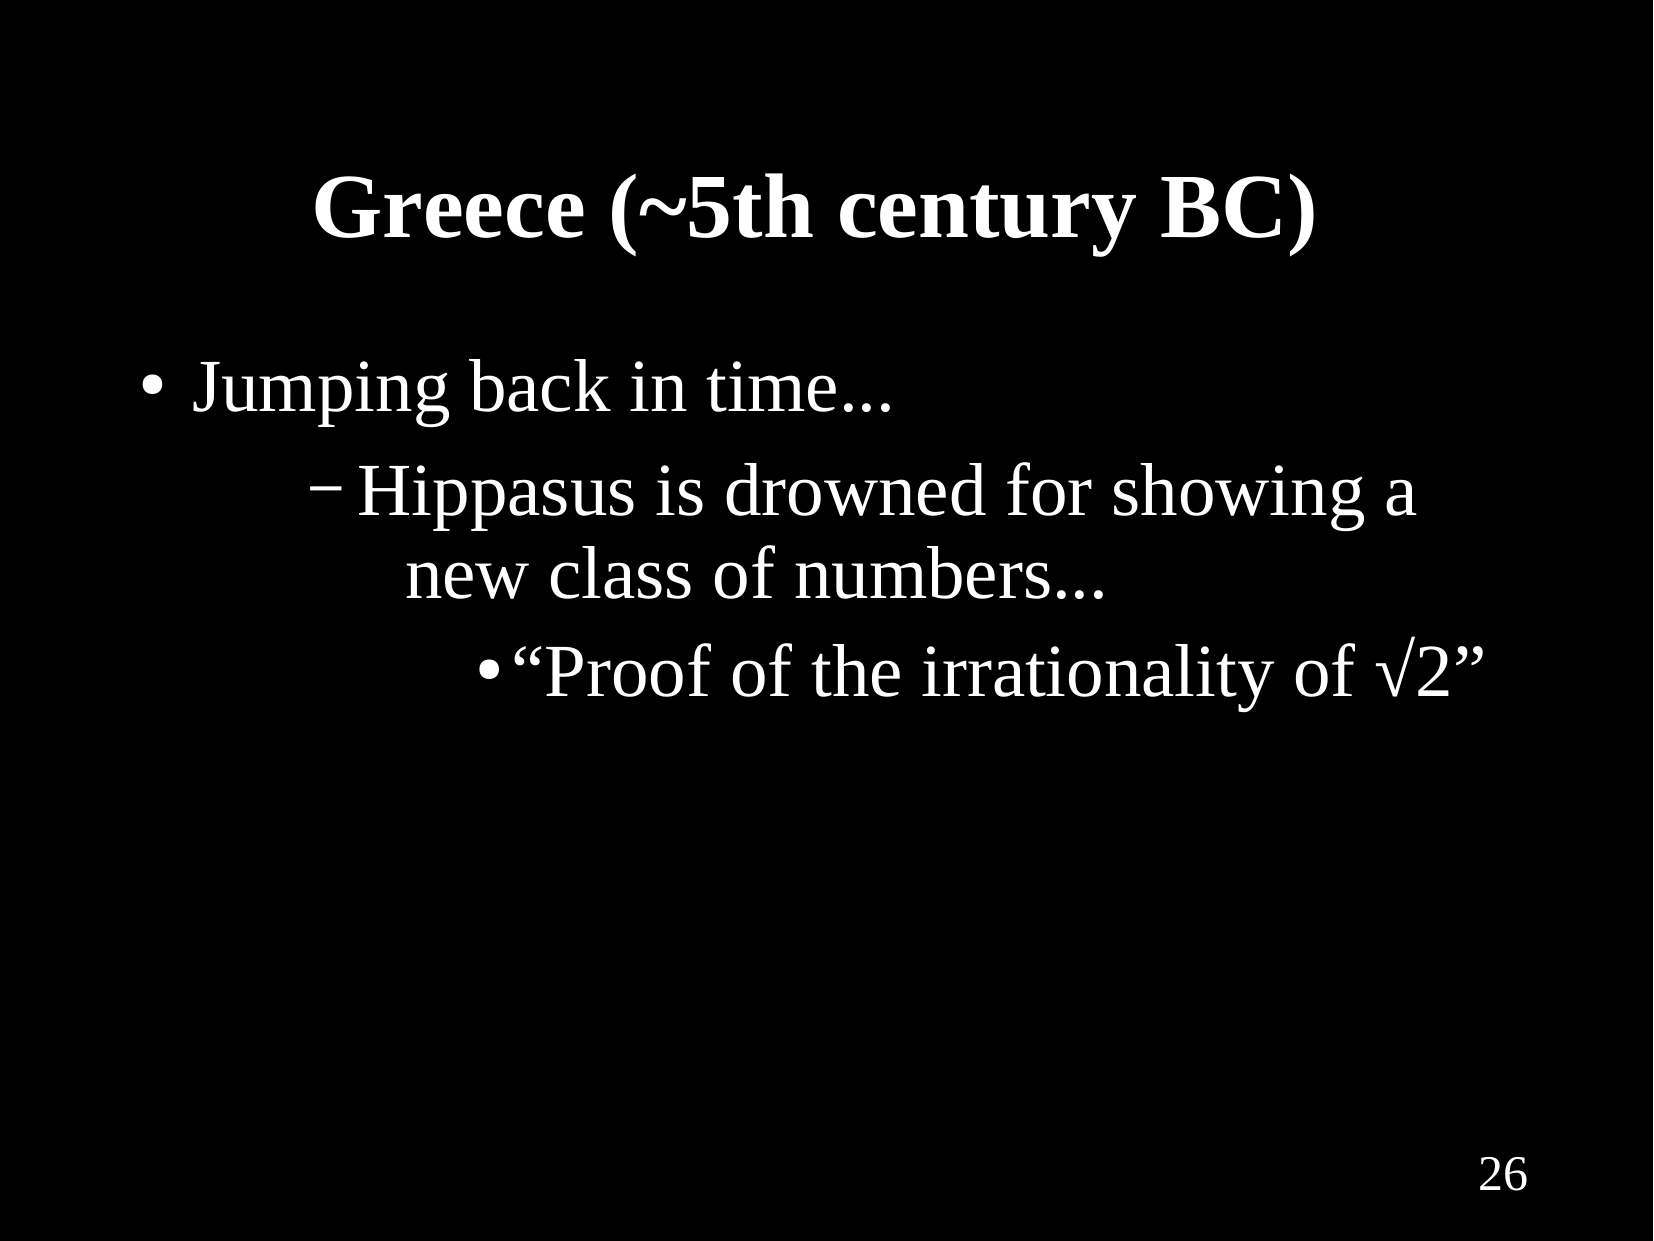

# Greece (~5th century BC)
Jumping back in time...
Hippasus is drowned for showing a new class of numbers...
“Proof of the irrationality of √2”